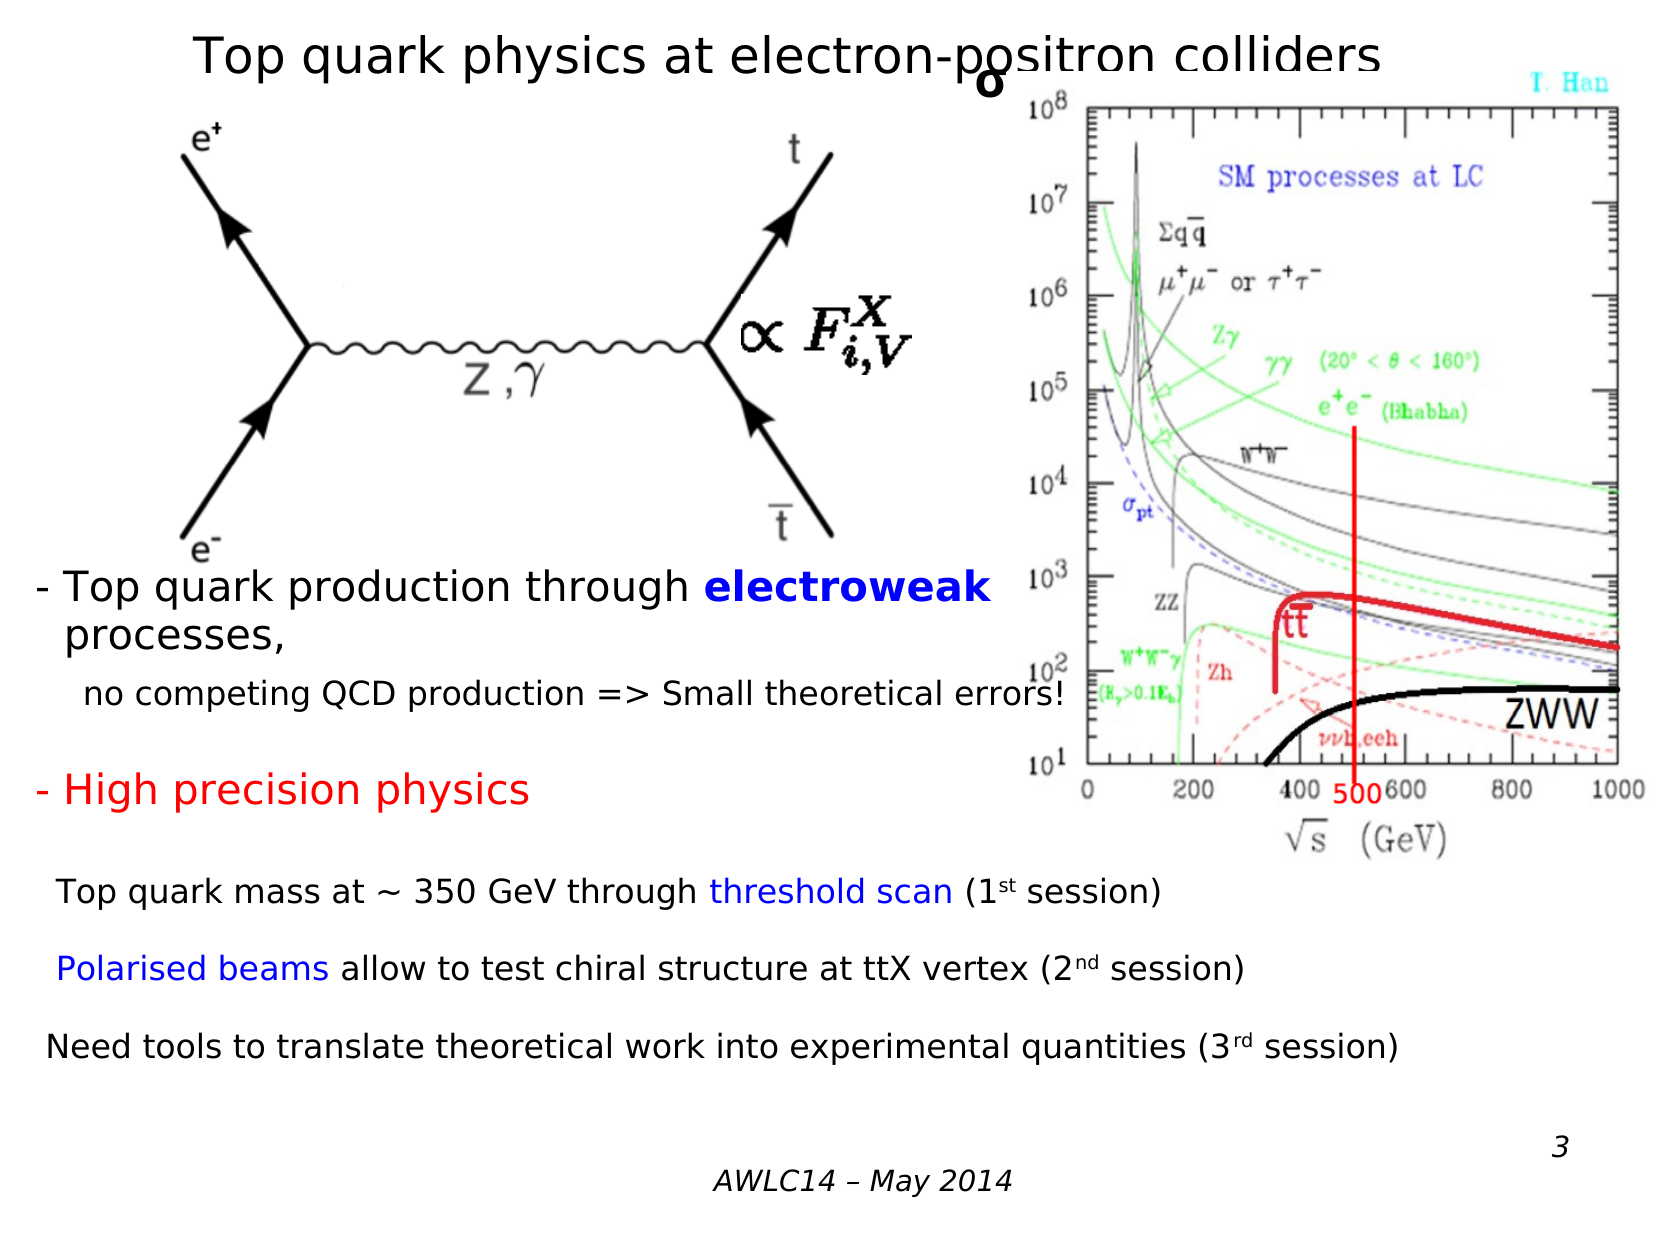

Top quark physics at electron-positron colliders
σ
- Top quark production through electroweak
 processes,
 no competing QCD production => Small theoretical errors!
- High precision physics
 Top quark mass at ~ 350 GeV through threshold scan (1st session)
 Polarised beams allow to test chiral structure at ttX vertex (2nd session)
 Need tools to translate theoretical work into experimental quantities (3rd session)
FCPPL Workshop - March 2012
3